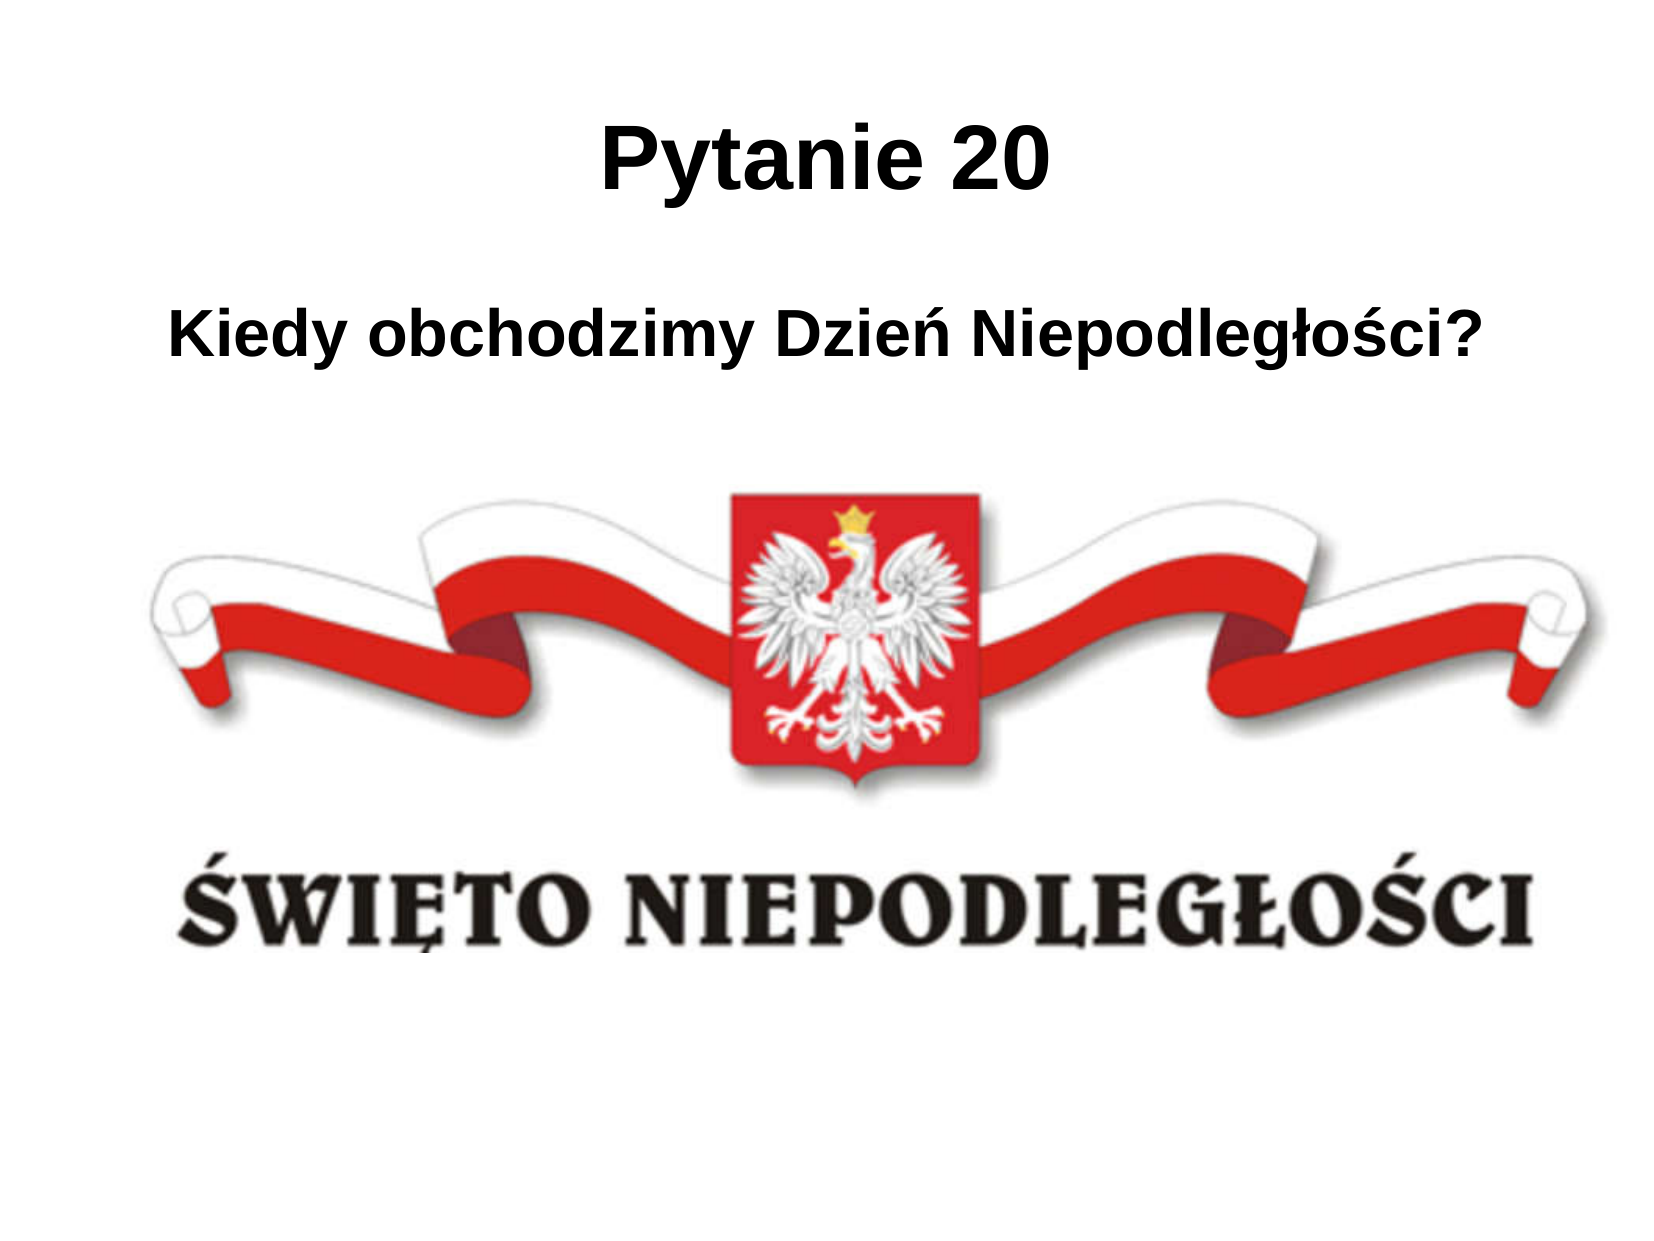

# Pytanie 20
Kiedy obchodzimy Dzień Niepodległości?